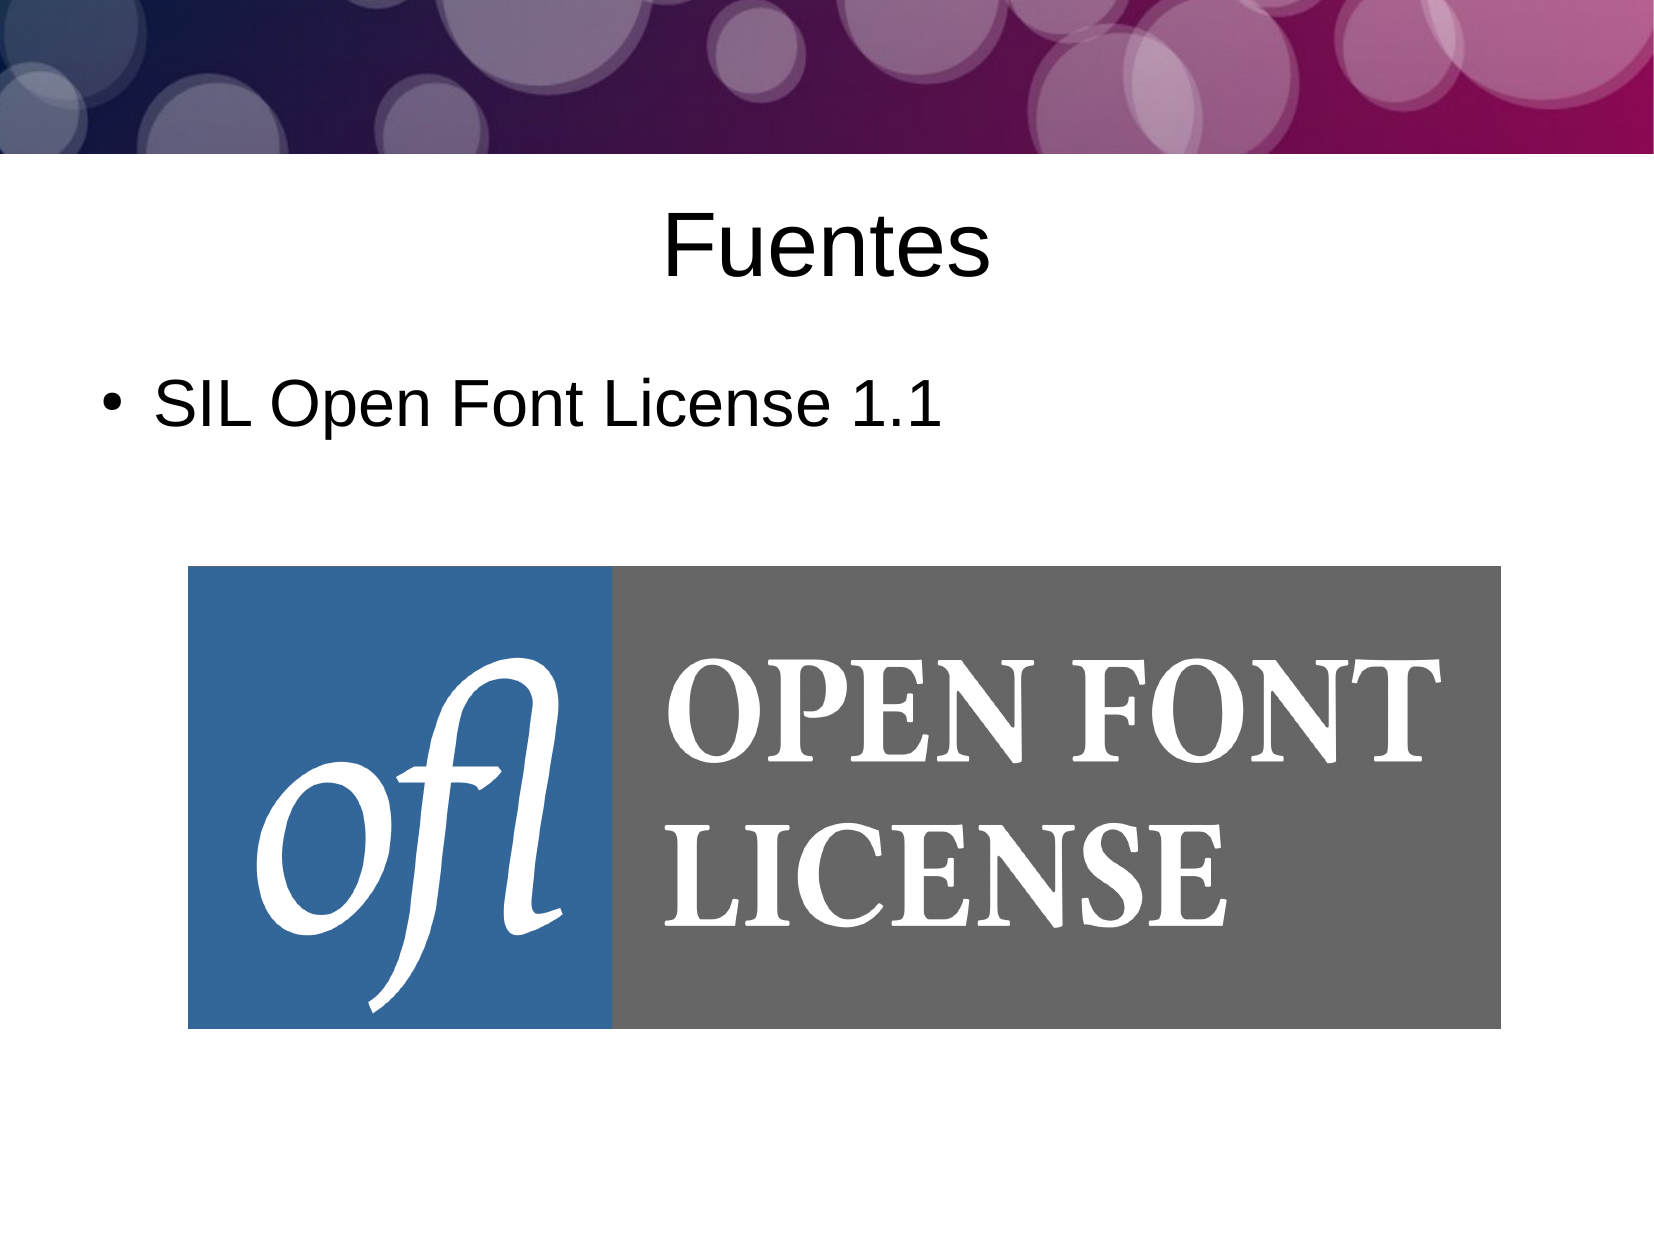

# Fuentes
SIL Open Font License 1.1